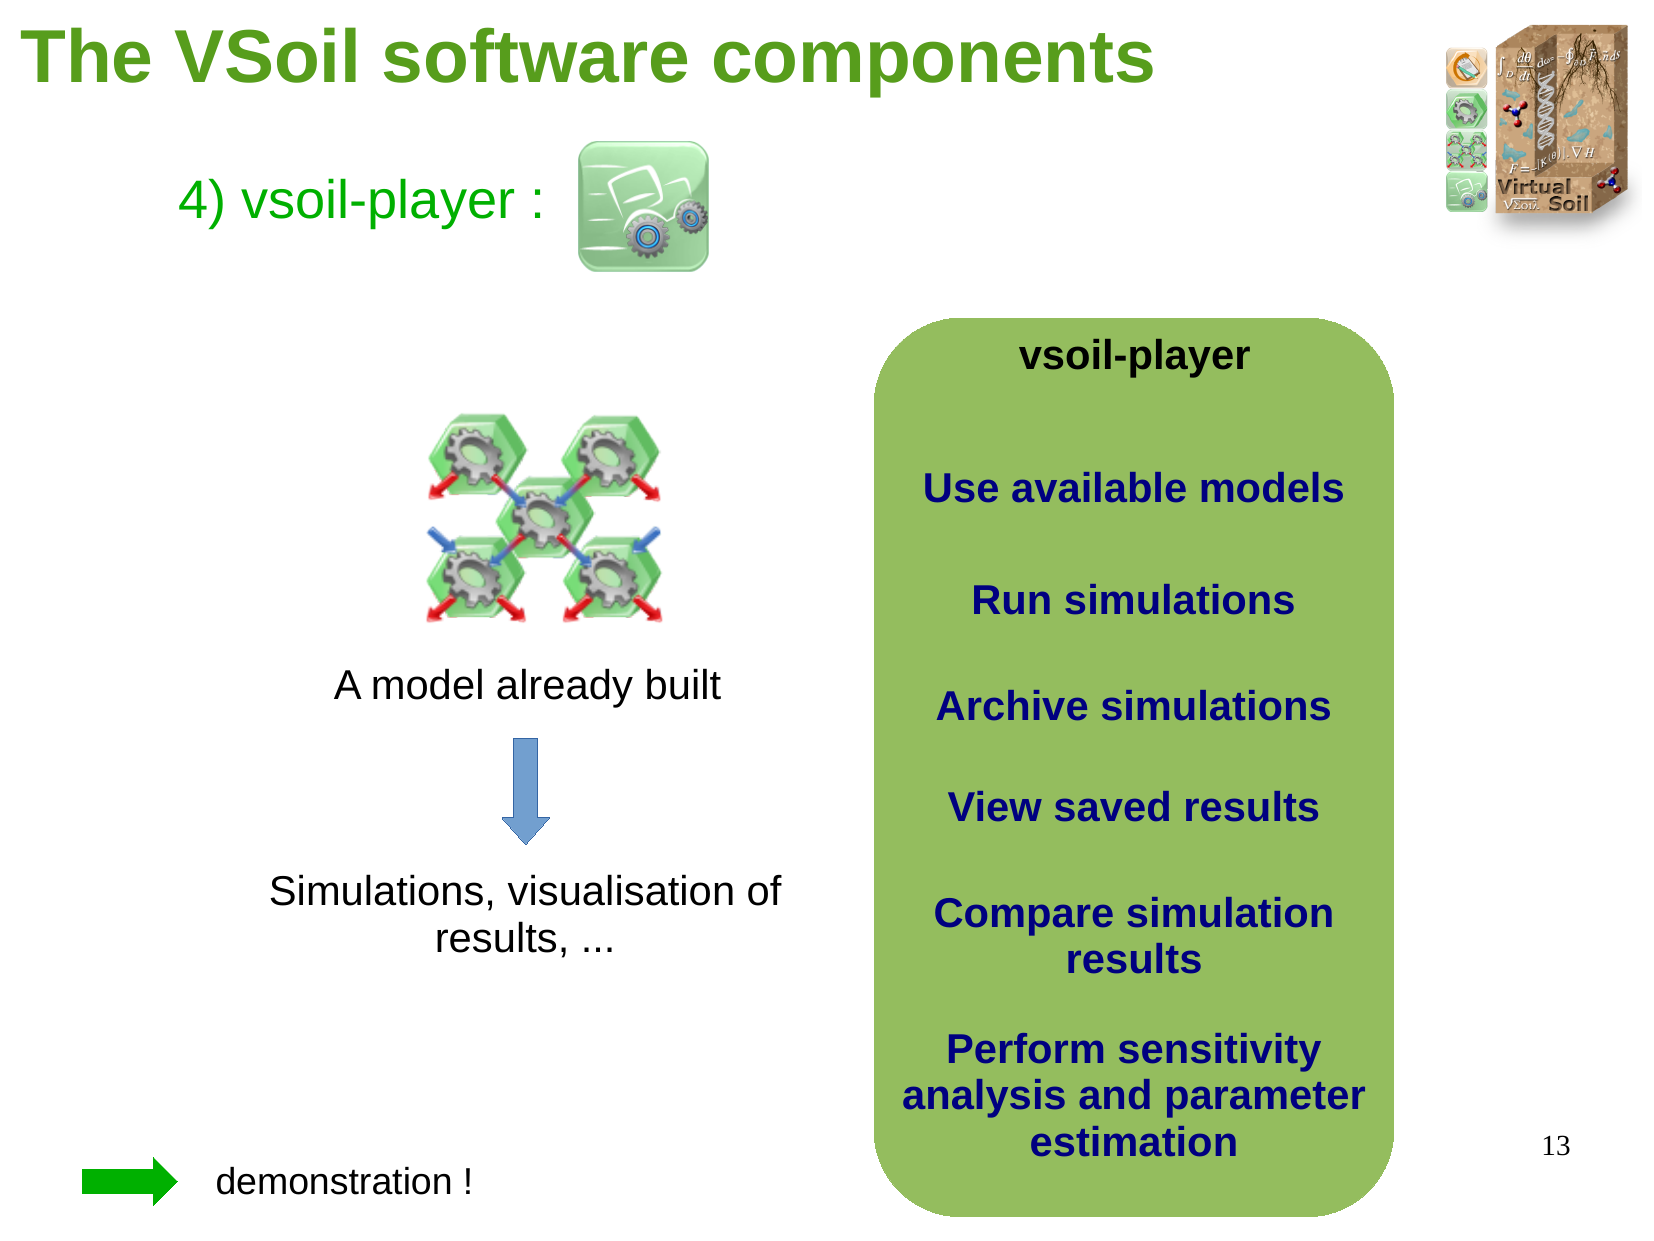

The VSoil software components
# 4) vsoil-player :
vsoil-player
Use available models
Run simulations
A model already built
Archive simulations
View saved results
Simulations, visualisation of results, ...
Compare simulation results
Perform sensitivity analysis and parameter estimation
13
demonstration !